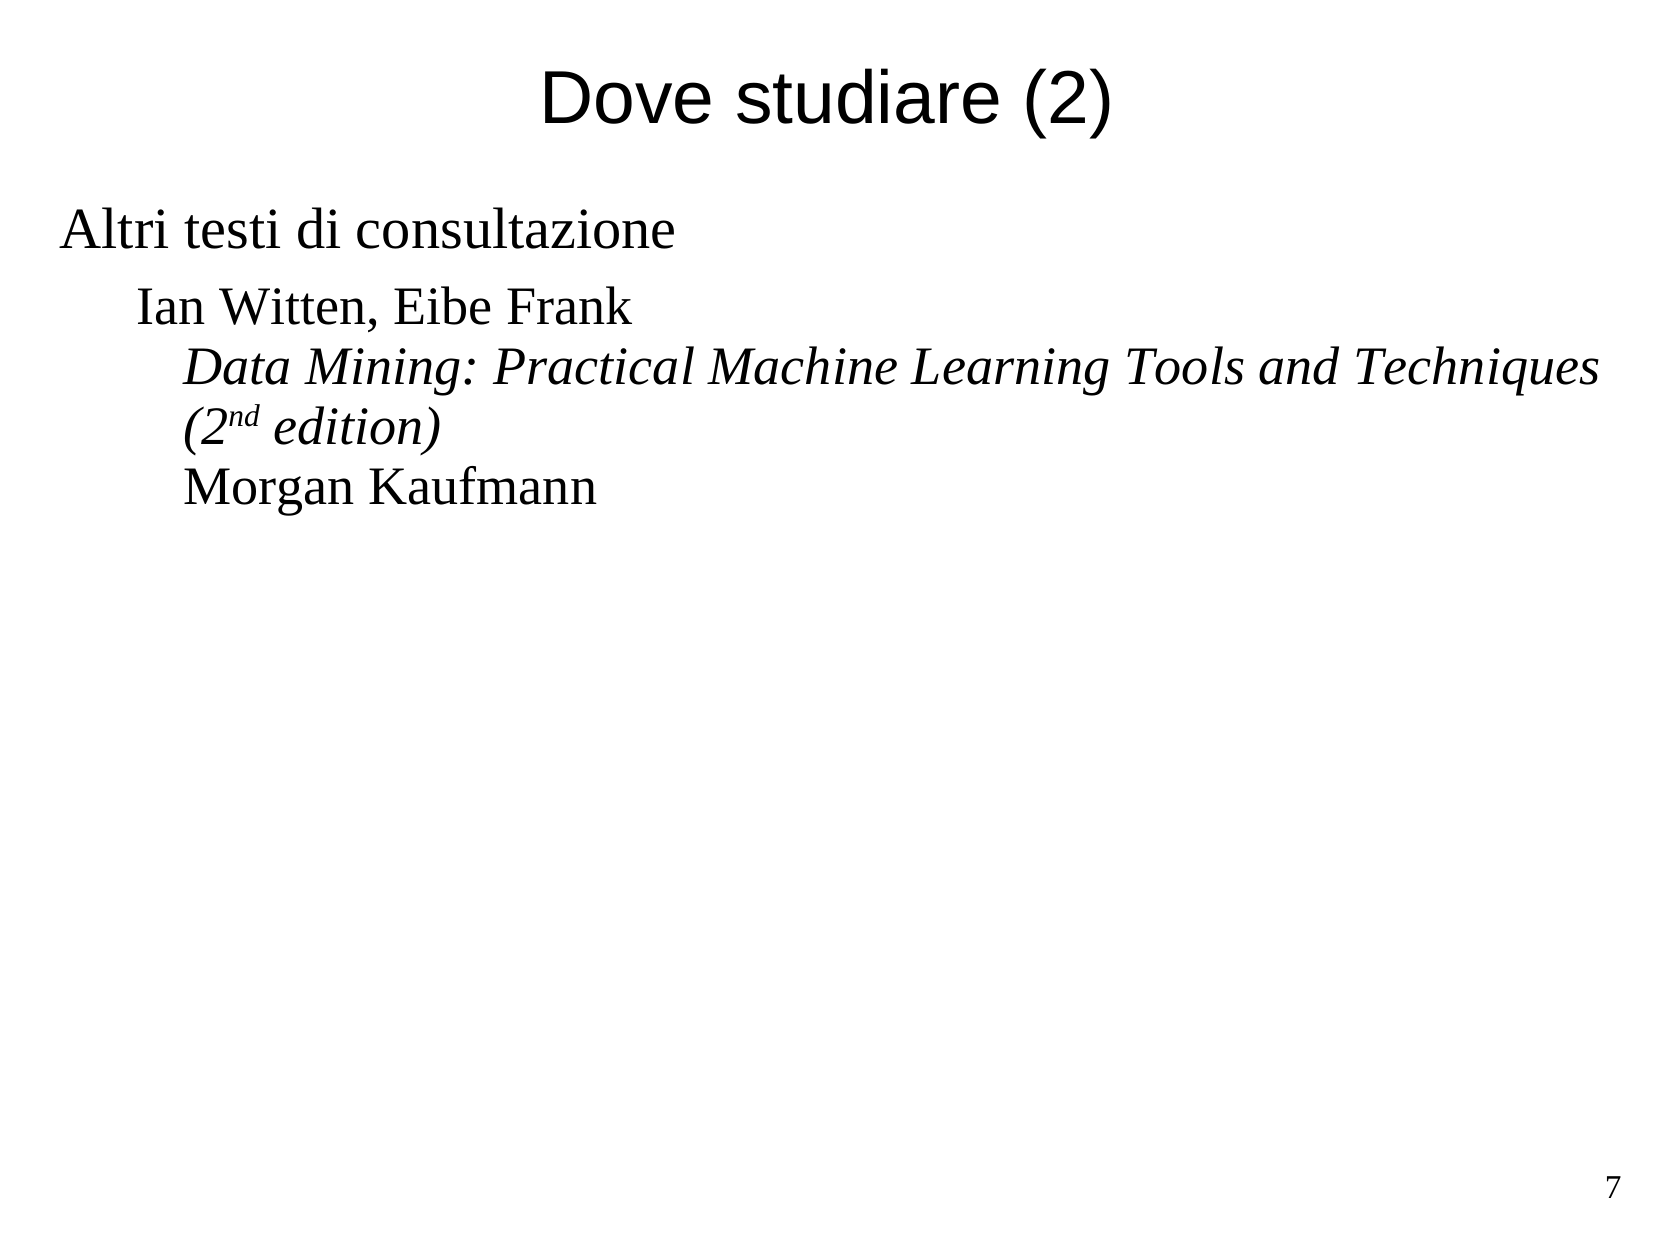

# Dove studiare (2)
Altri testi di consultazione
Ian Witten, Eibe Frank
Data Mining: Practical Machine Learning Tools and Techniques (2nd edition)
Morgan Kaufmann